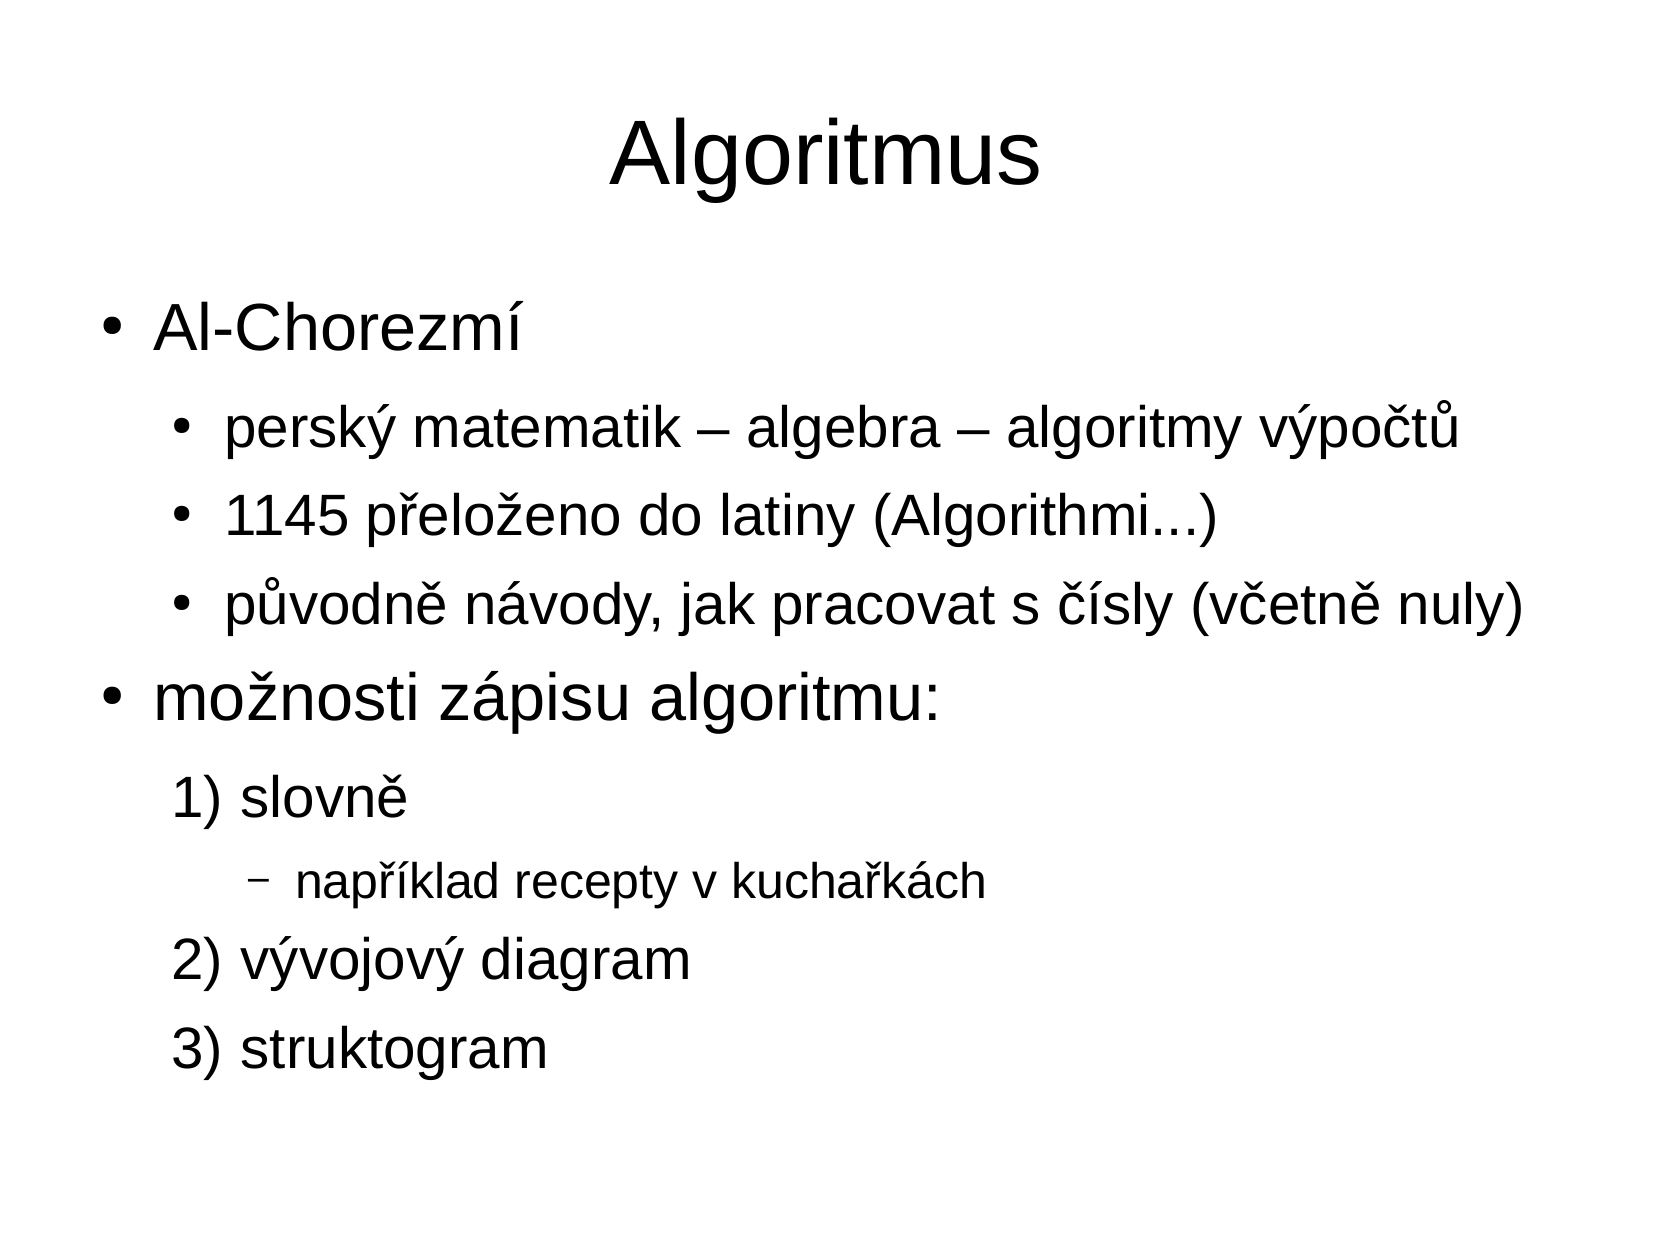

# Algoritmus
Al-Chorezmí
perský matematik – algebra – algoritmy výpočtů
1145 přeloženo do latiny (Algorithmi...)
původně návody, jak pracovat s čísly (včetně nuly)
možnosti zápisu algoritmu:
 slovně
například recepty v kuchařkách
 vývojový diagram
 struktogram